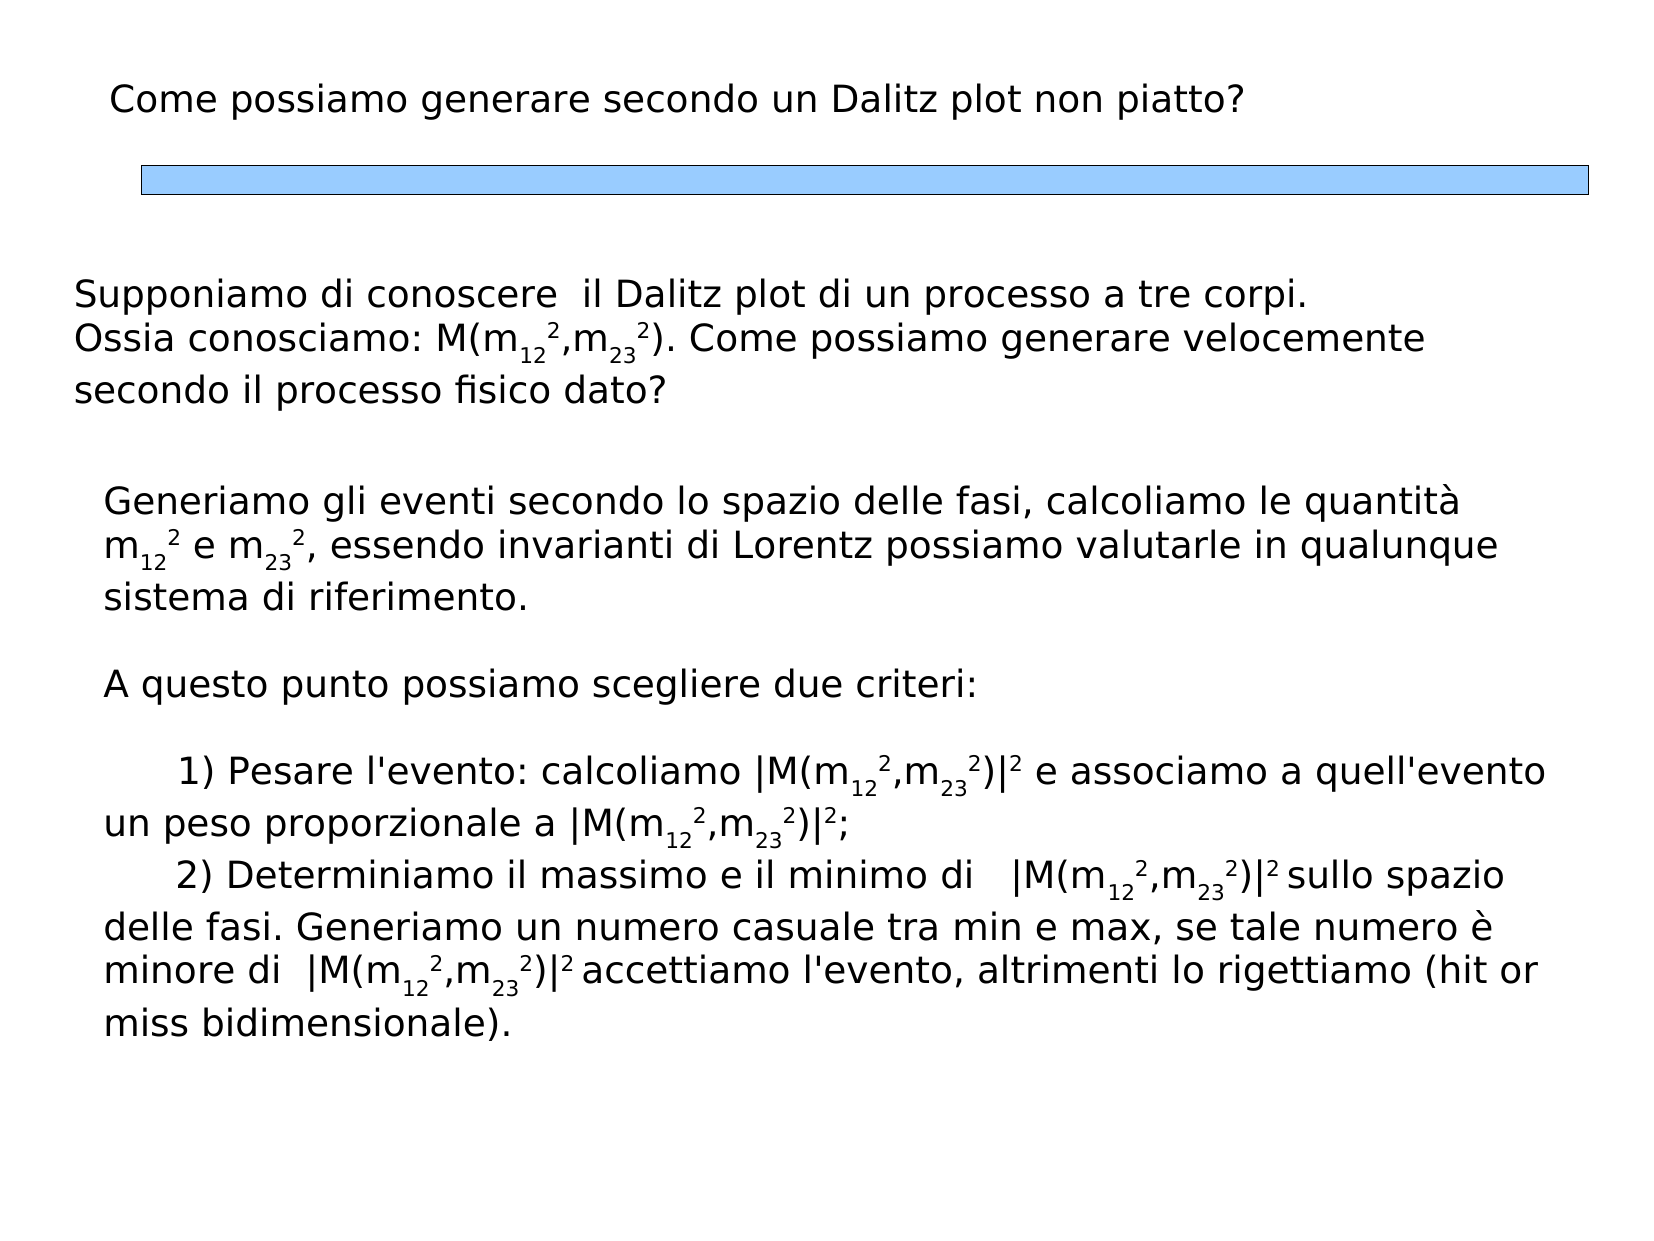

Come possiamo generare secondo un Dalitz plot non piatto?
Supponiamo di conoscere il Dalitz plot di un processo a tre corpi.
Ossia conosciamo: M(m122,m232). Come possiamo generare velocemente secondo il processo fisico dato?
Generiamo gli eventi secondo lo spazio delle fasi, calcoliamo le quantità
m122 e m232, essendo invarianti di Lorentz possiamo valutarle in qualunque sistema di riferimento.
A questo punto possiamo scegliere due criteri:
	1) Pesare l'evento: calcoliamo |M(m122,m232)|2 e associamo a quell'evento un peso proporzionale a |M(m122,m232)|2;
 2) Determiniamo il massimo e il minimo di |M(m122,m232)|2 sullo spazio delle fasi. Generiamo un numero casuale tra min e max, se tale numero è minore di |M(m122,m232)|2 accettiamo l'evento, altrimenti lo rigettiamo (hit or miss bidimensionale).